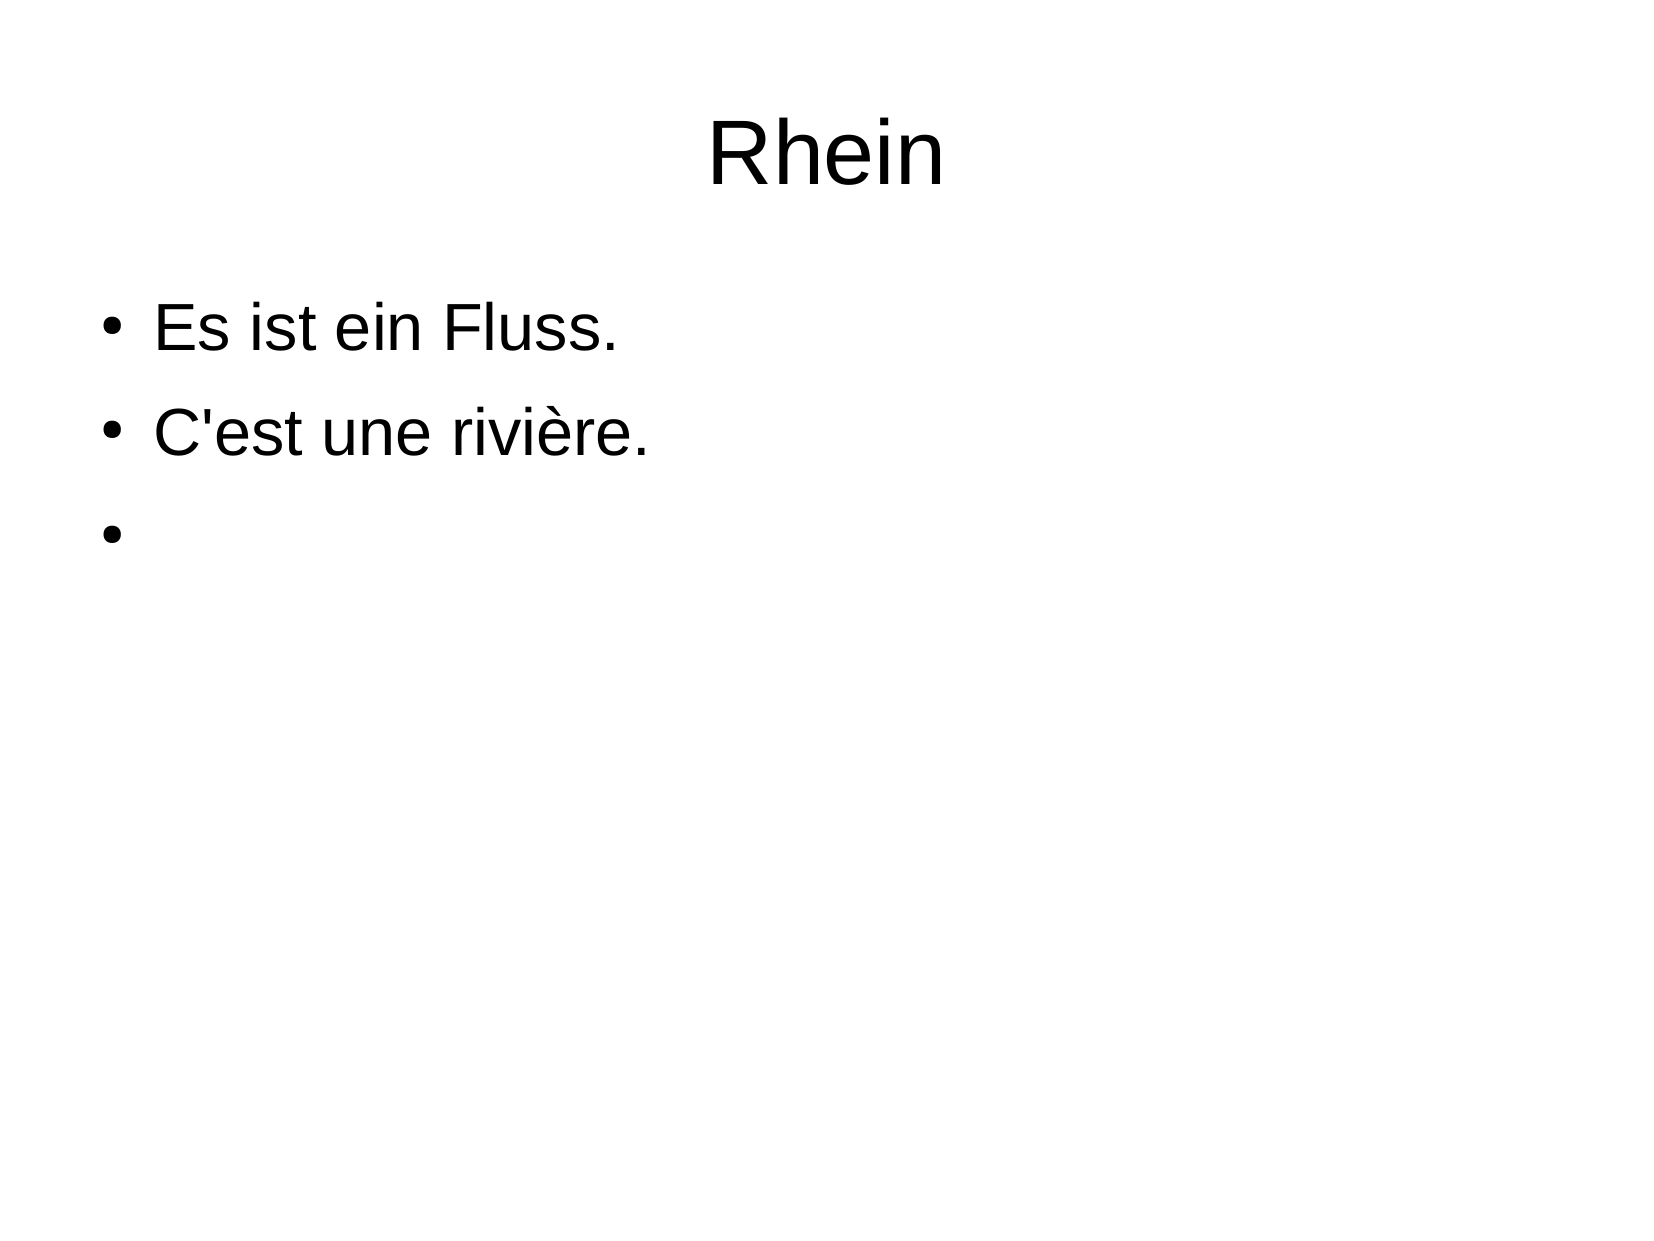

# Rhein
Es ist ein Fluss.
C'est une rivière.